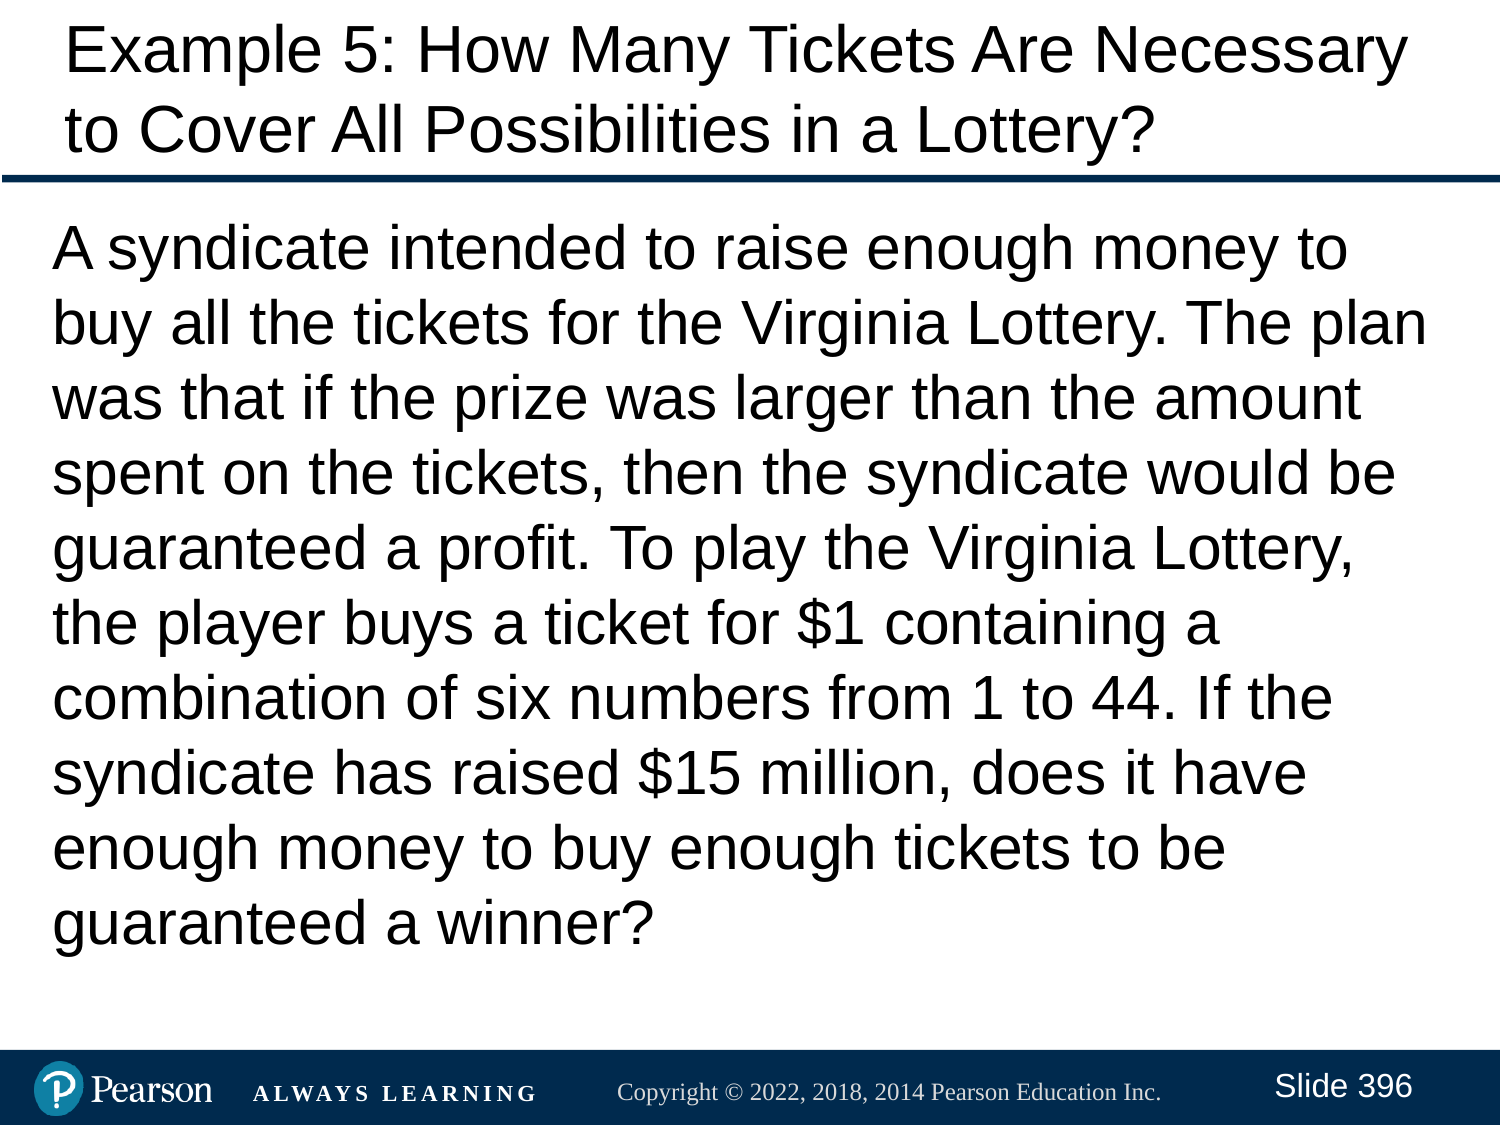

# Example 5: How Many Tickets Are Necessary to Cover All Possibilities in a Lottery?
A syndicate intended to raise enough money to buy all the tickets for the Virginia Lottery. The plan was that if the prize was larger than the amount spent on the tickets, then the syndicate would be guaranteed a profit. To play the Virginia Lottery, the player buys a ticket for $1 containing a combination of six numbers from 1 to 44. If the syndicate has raised $15 million, does it have enough money to buy enough tickets to be guaranteed a winner?